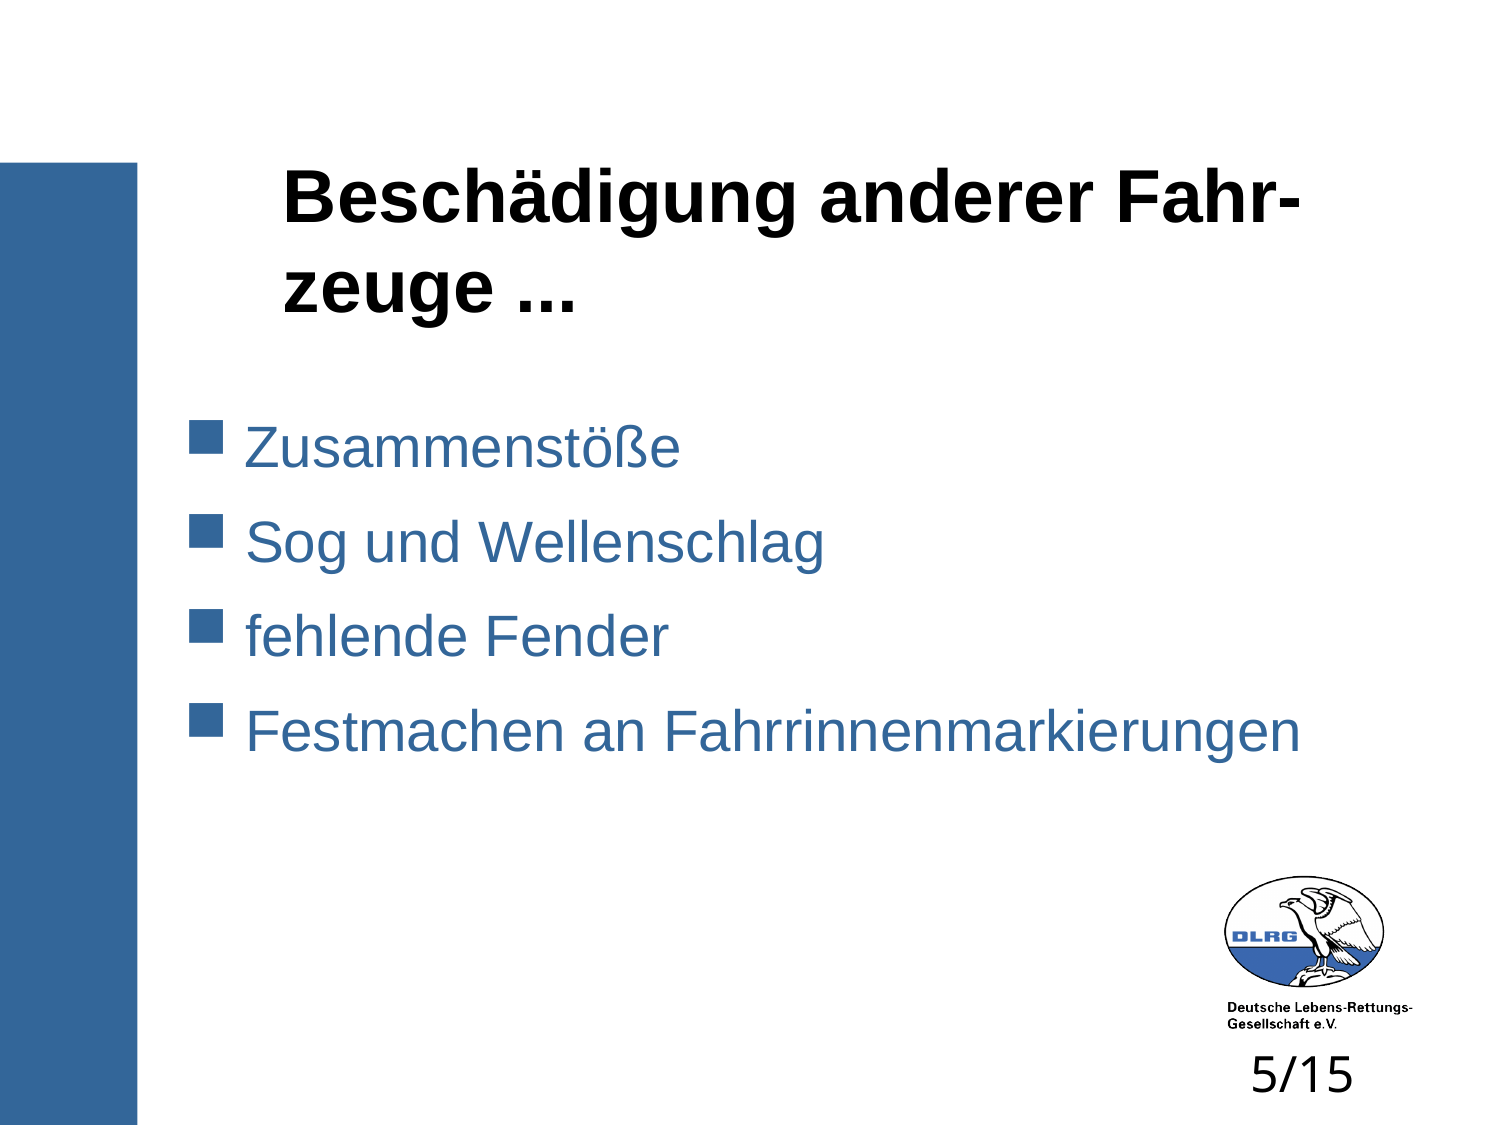

Beschädigung anderer Fahr-
zeuge ...
 Zusammenstöße
 Sog und Wellenschlag
 fehlende Fender
 Festmachen an Fahrrinnenmarkierungen